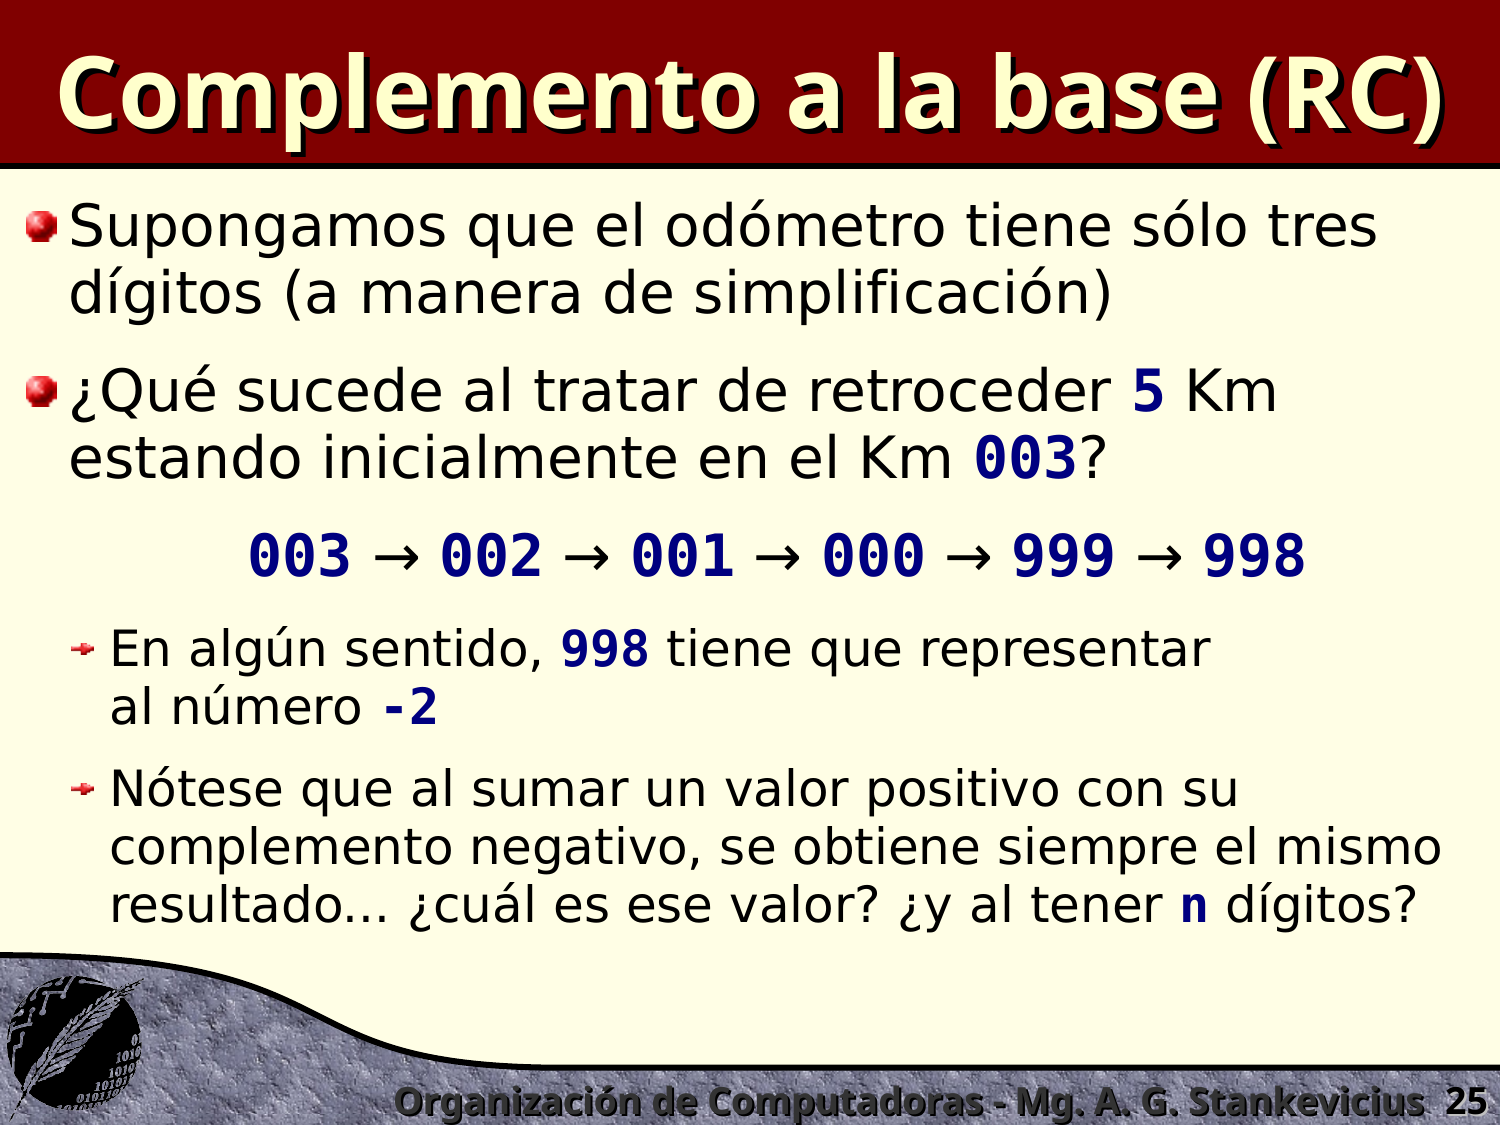

# Complemento a la base (RC)
Supongamos que el odómetro tiene sólo tres dígitos (a manera de simplificación)
¿Qué sucede al tratar de retroceder 5 Km estando inicialmente en el Km 003?
003 → 002 → 001 → 000 → 999 → 998
En algún sentido, 998 tiene que representar
al número -2
Nótese que al sumar un valor positivo con su complemento negativo, se obtiene siempre el mismo resultado... ¿cuál es ese valor? ¿y al tener n dígitos?
25